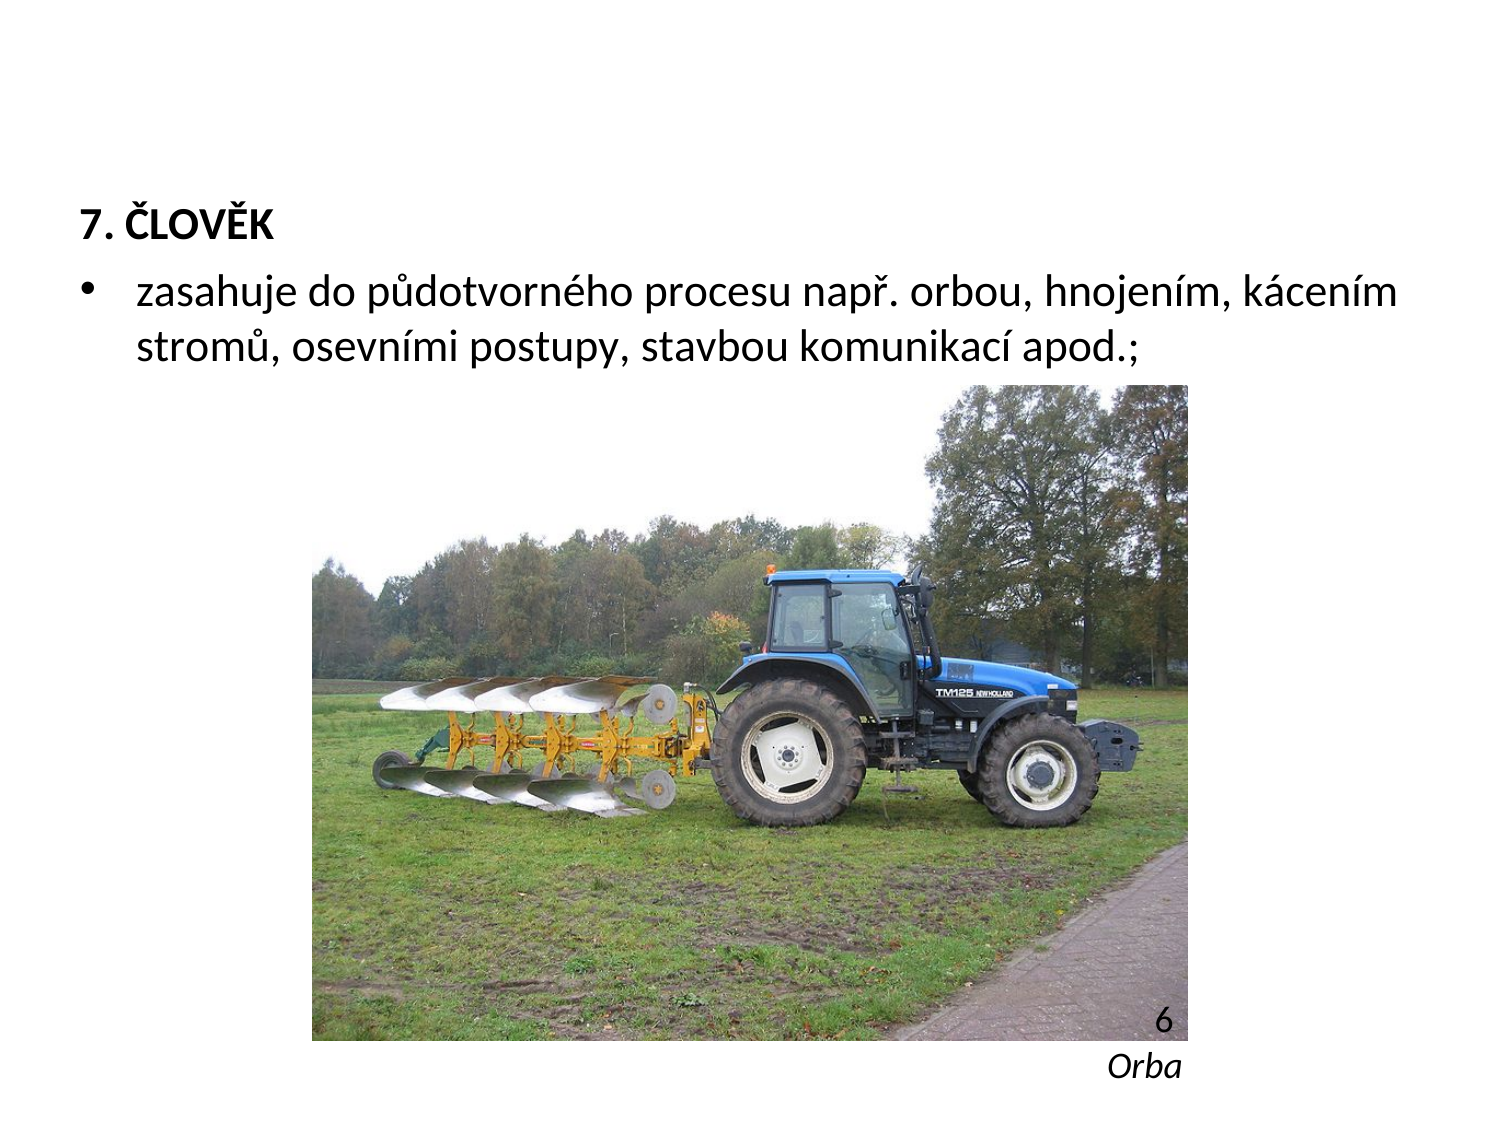

# 7. ČLOVĚK
zasahuje do půdotvorného procesu např. orbou, hnojením, kácením stromů, osevními postupy, stavbou komunikací apod.;
6
Orba